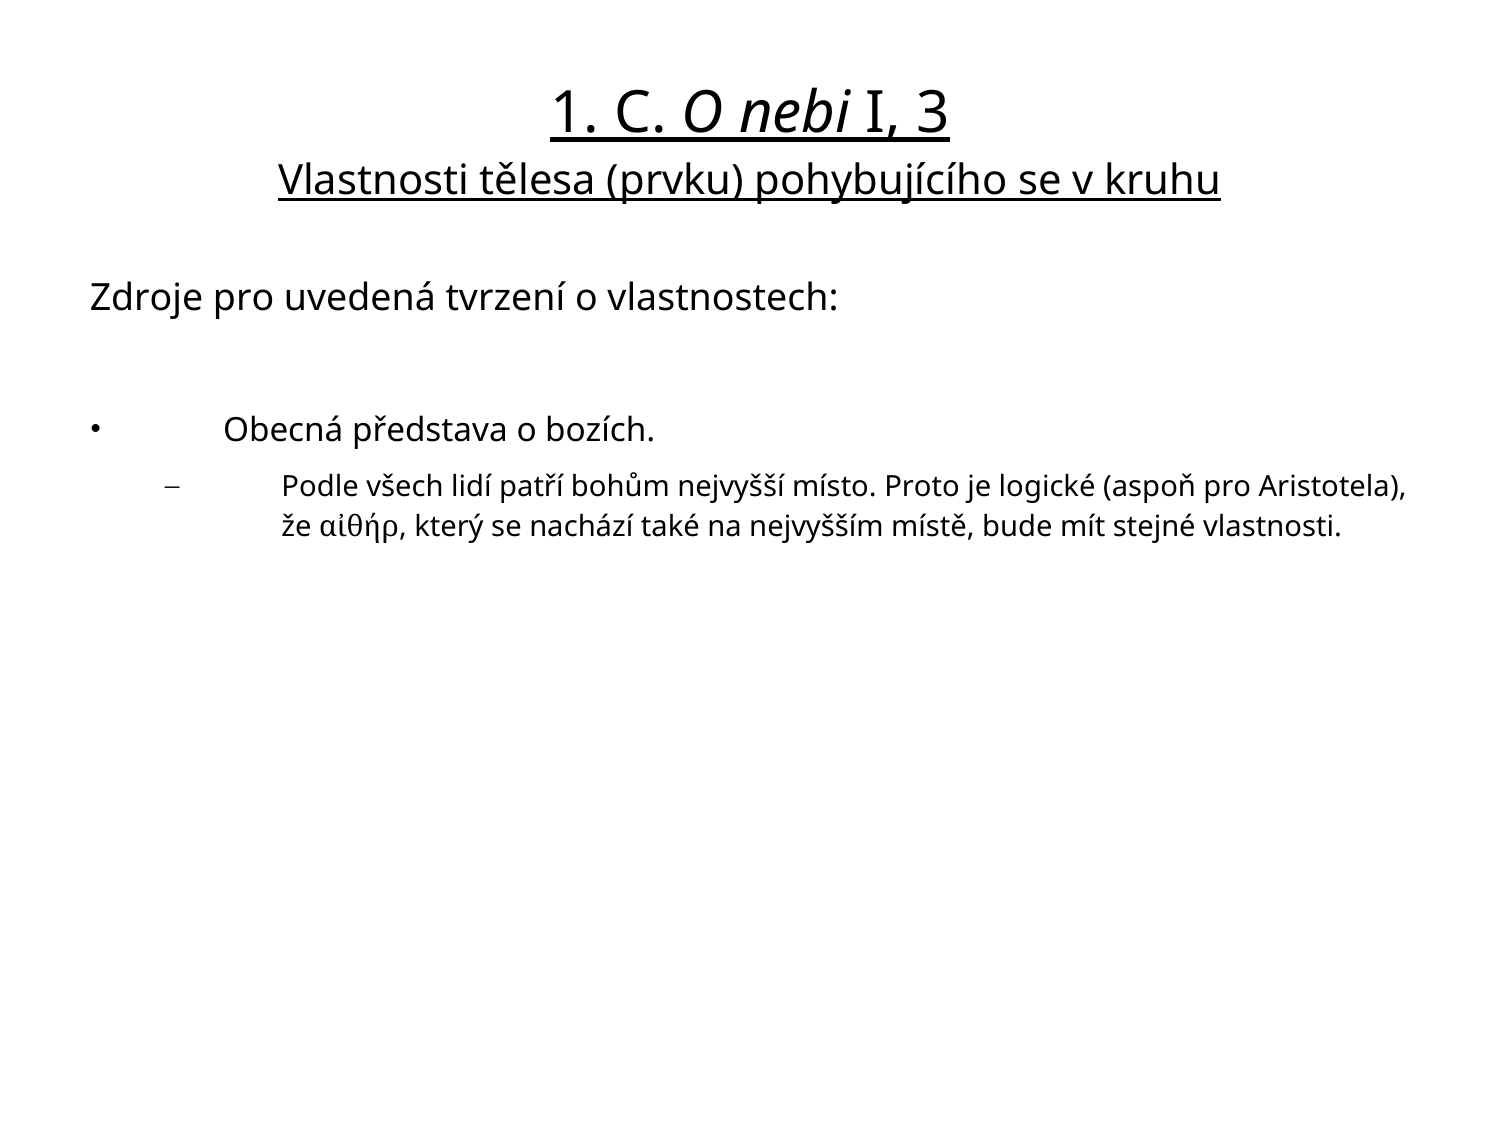

# 1. C. O nebi I, 3 Vlastnosti tělesa (prvku) pohybujícího se v kruhu
Zdroje pro uvedená tvrzení o vlastnostech:
Obecná představa o bozích.
Podle všech lidí patří bohům nejvyšší místo. Proto je logické (aspoň pro Aristotela), že αἰθήρ, který se nachází také na nejvyšším místě, bude mít stejné vlastnosti.